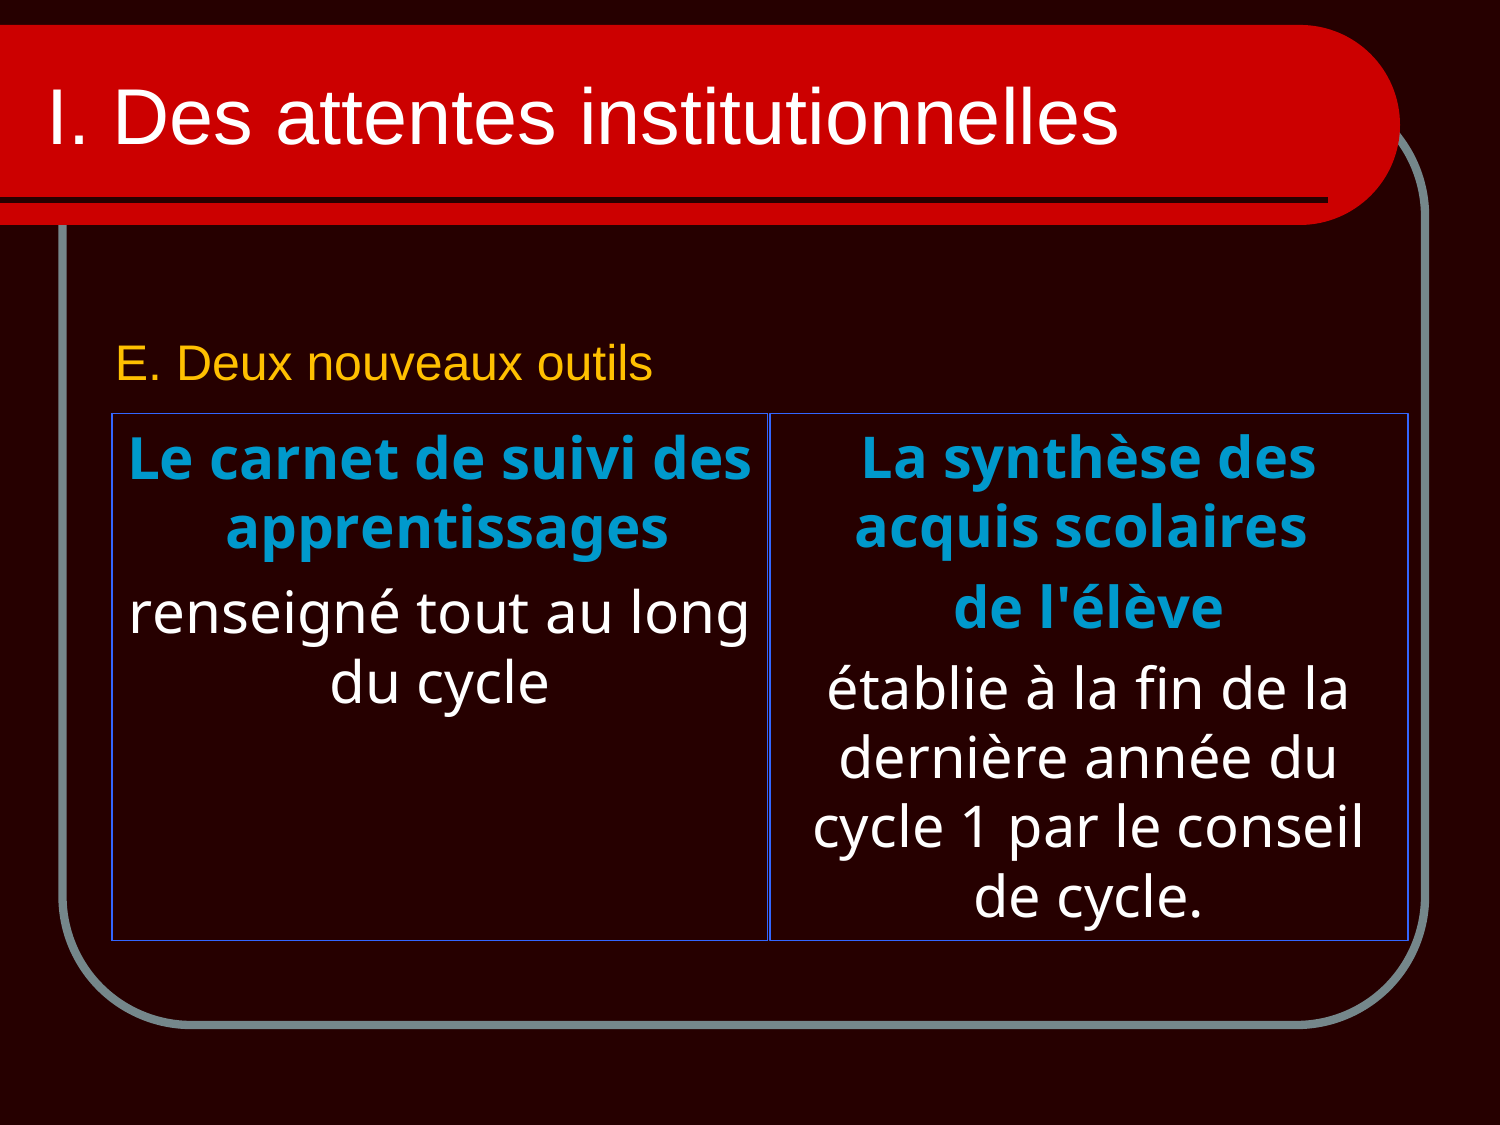

# I. Des attentes institutionnelles
E. Deux nouveaux outils
Le carnet de suivi des apprentissages
renseigné tout au long du cycle
La synthèse des acquis scolaires
de l'élève
établie à la fin de la dernière année du cycle 1 par le conseil de cycle.